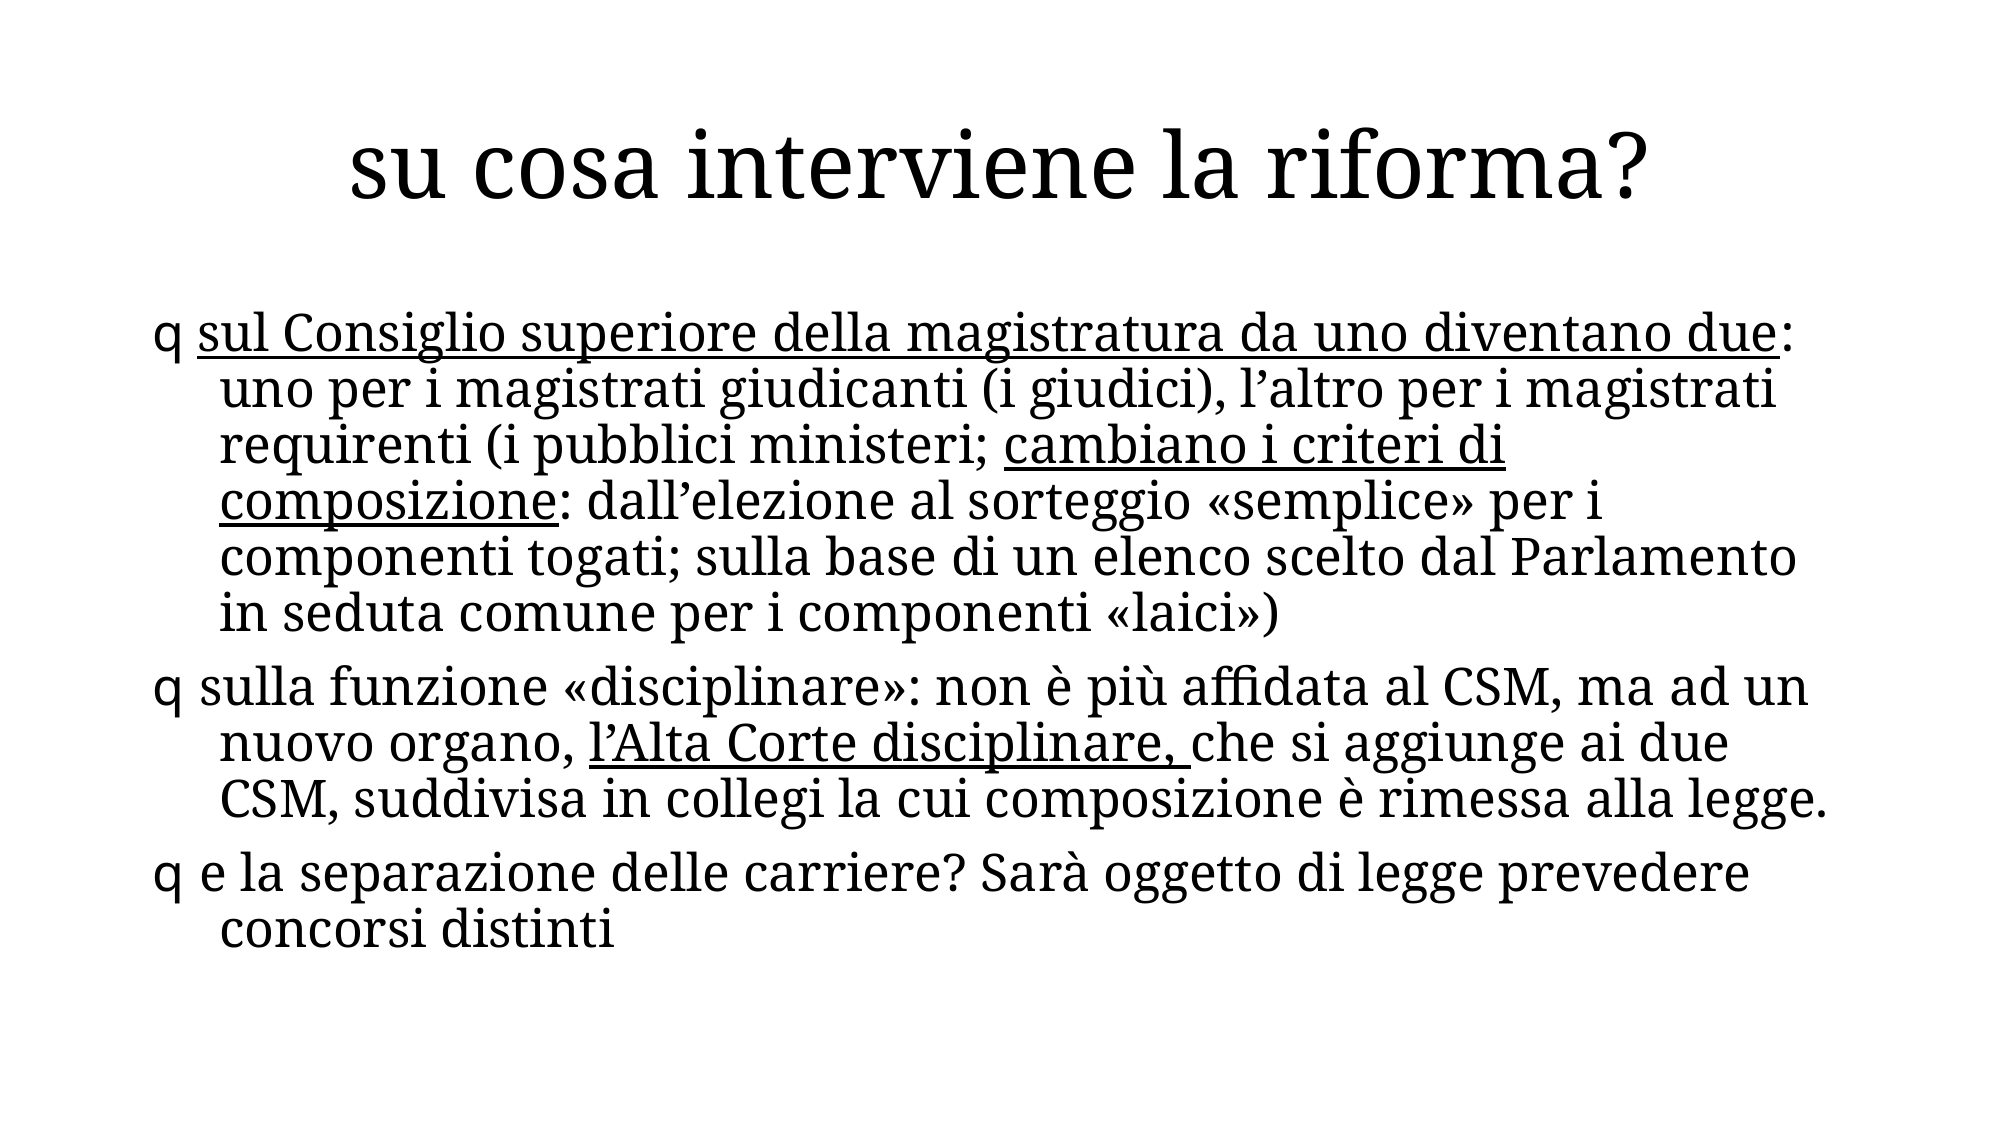

# su cosa interviene la riforma?
 sul Consiglio superiore della magistratura da uno diventano due: uno per i magistrati giudicanti (i giudici), l’altro per i magistrati requirenti (i pubblici ministeri; cambiano i criteri di composizione: dall’elezione al sorteggio «semplice» per i componenti togati; sulla base di un elenco scelto dal Parlamento in seduta comune per i componenti «laici»)
 sulla funzione «disciplinare»: non è più affidata al CSM, ma ad un nuovo organo, l’Alta Corte disciplinare, che si aggiunge ai due CSM, suddivisa in collegi la cui composizione è rimessa alla legge.
 e la separazione delle carriere? Sarà oggetto di legge prevedere concorsi distinti